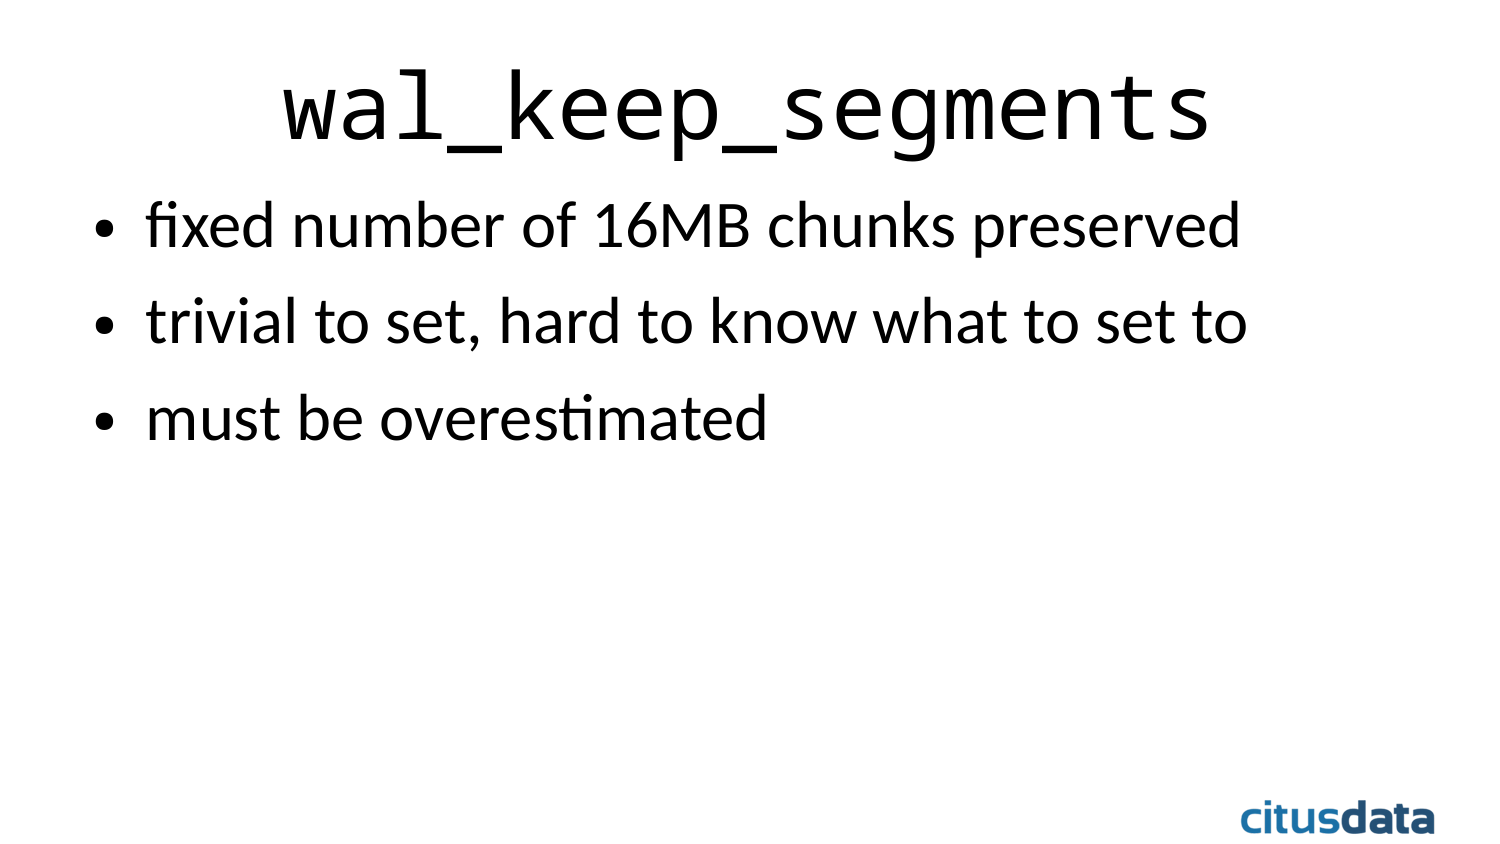

# wal_keep_segments
fixed number of 16MB chunks preserved
trivial to set, hard to know what to set to
must be overestimated